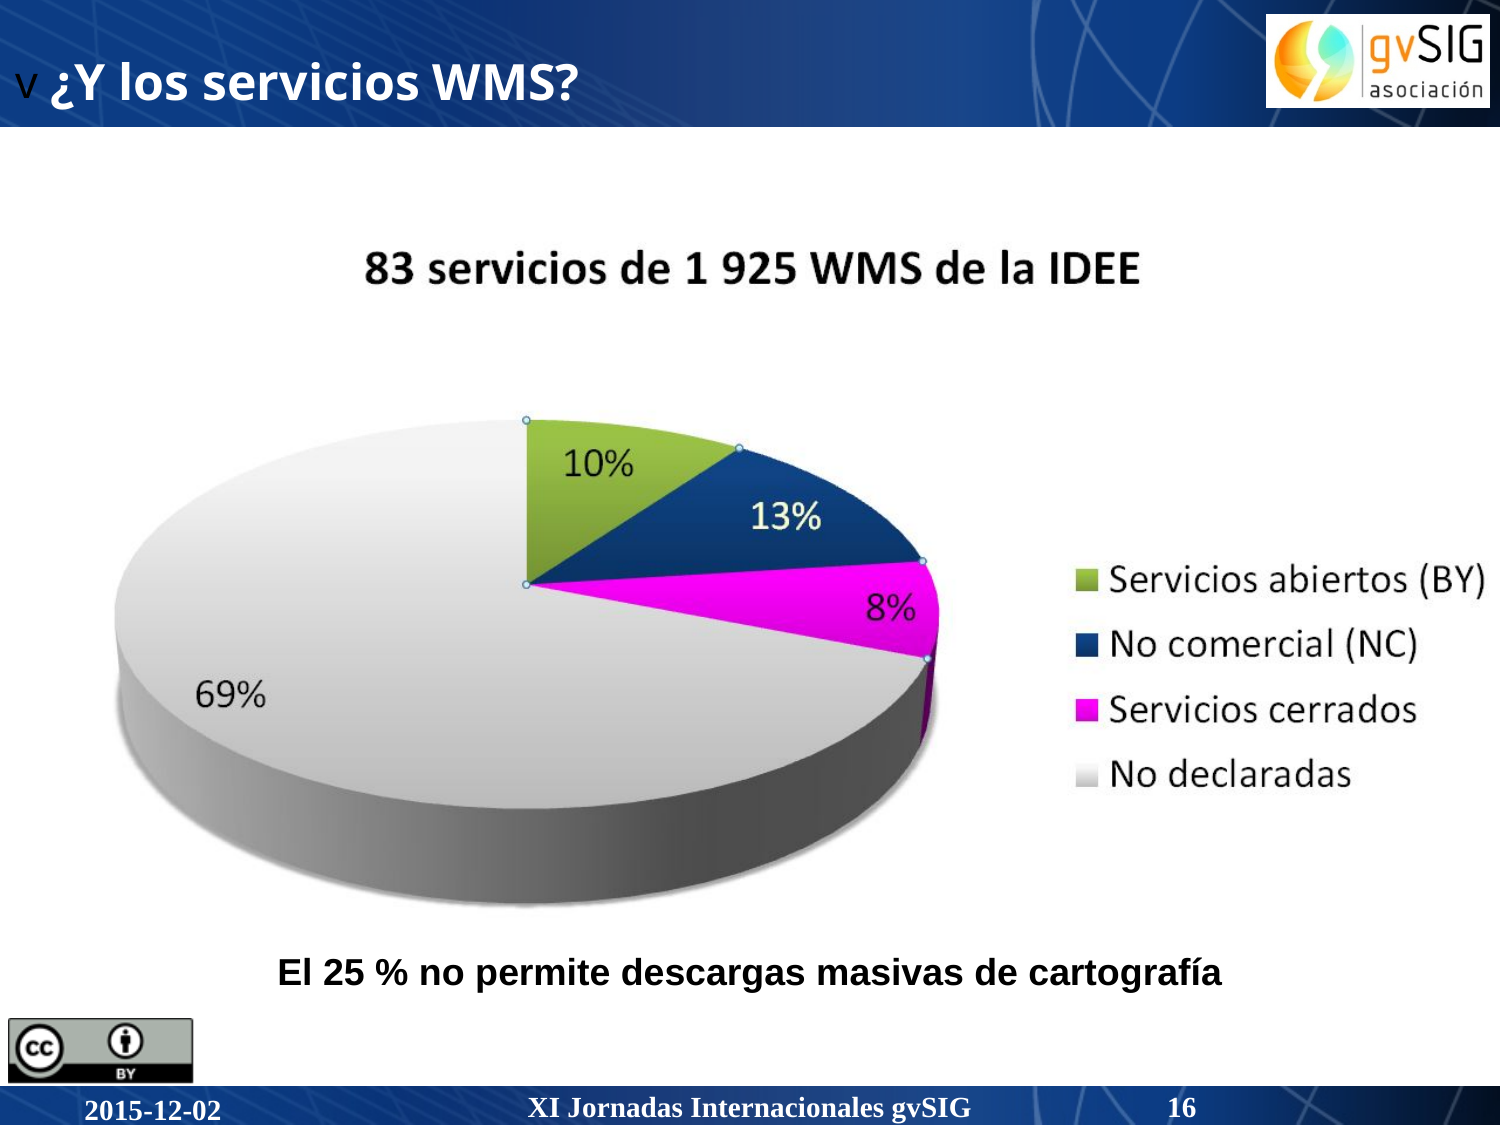

# ¿Y los servicios WMS?
[unsupported chart]
- Un 25% no permite descargas masivas de cartografía
El 25 % no permite descargas masivas de cartografía